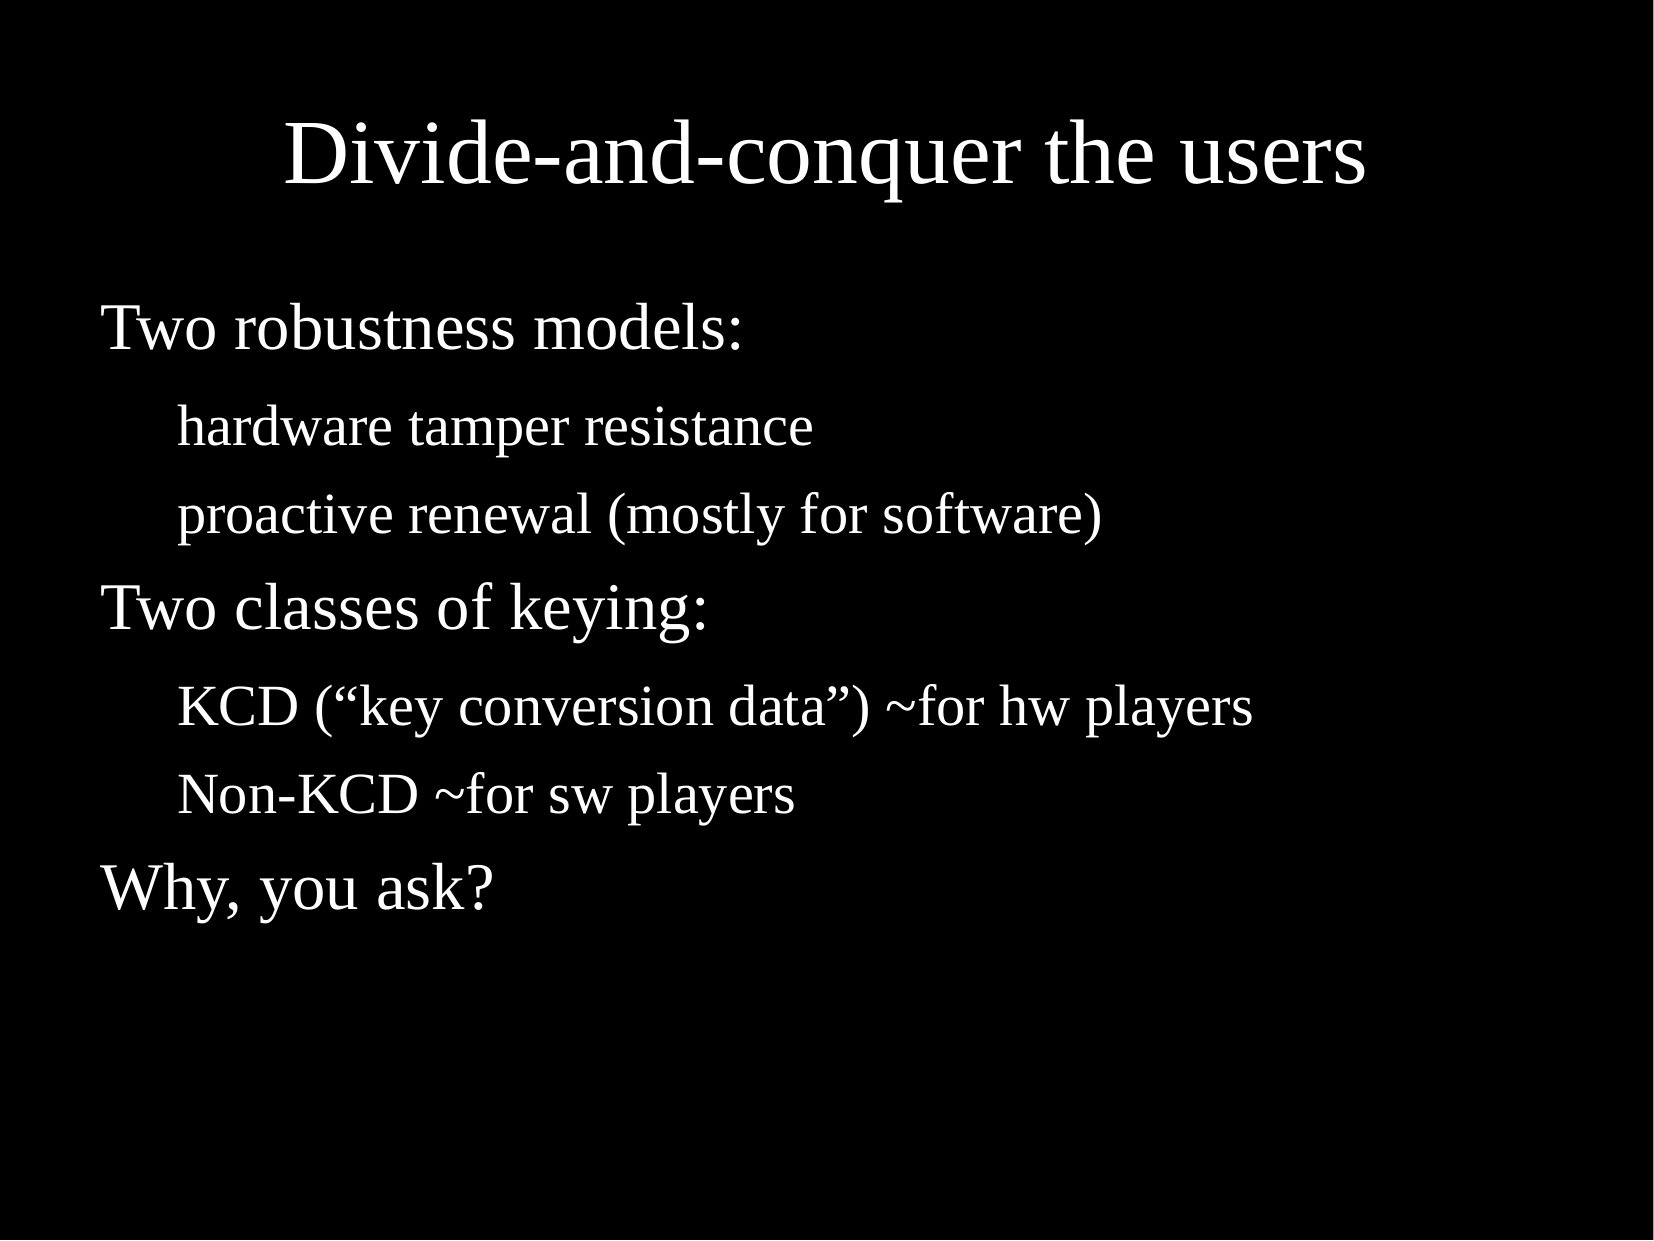

# Divide-and-conquer the users
Two robustness models:
hardware tamper resistance
proactive renewal (mostly for software)
Two classes of keying:
KCD (“key conversion data”) ~for hw players
Non-KCD ~for sw players
Why, you ask?